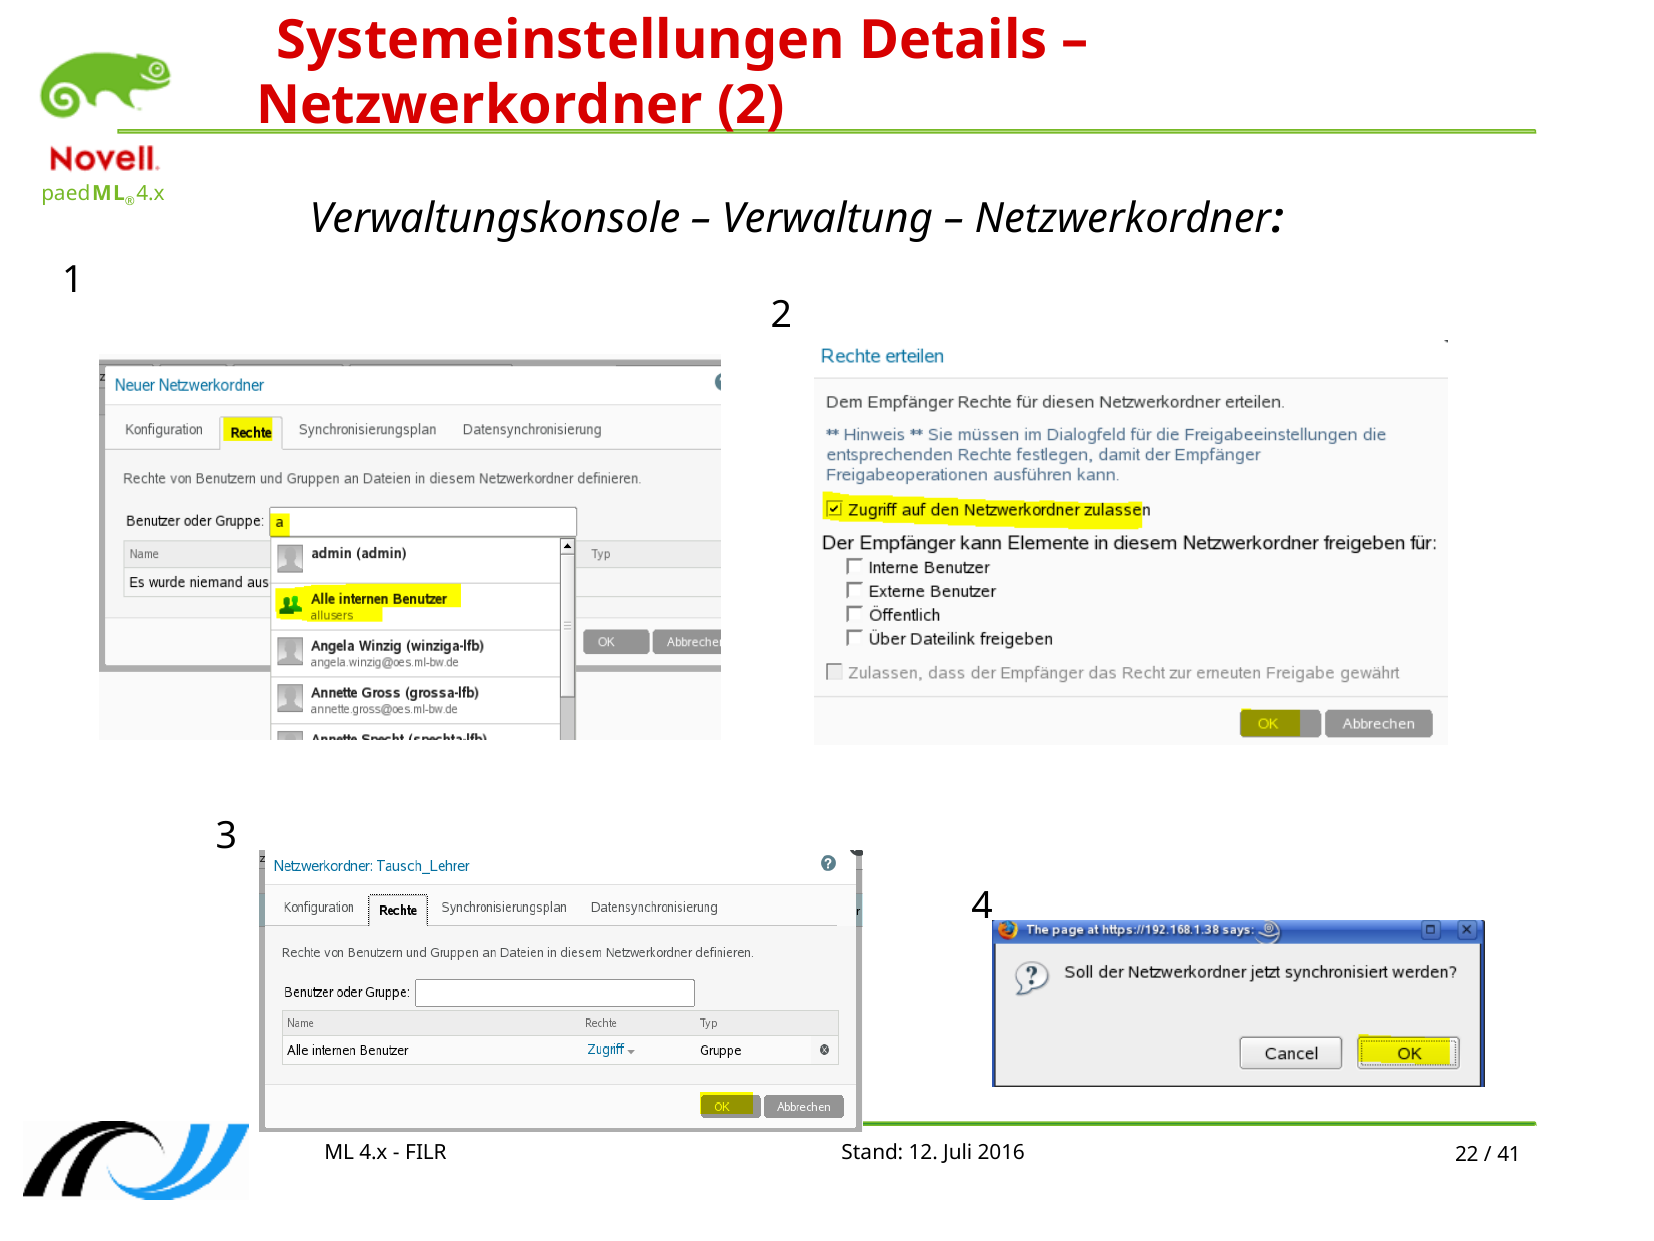

# Systemeinstellungen Details – Netzwerkordner (2)
Verwaltungskonsole – Verwaltung – Netzwerkordner:
1
2
3
4
ML 4.x - FILR
12. Juli 2016
22